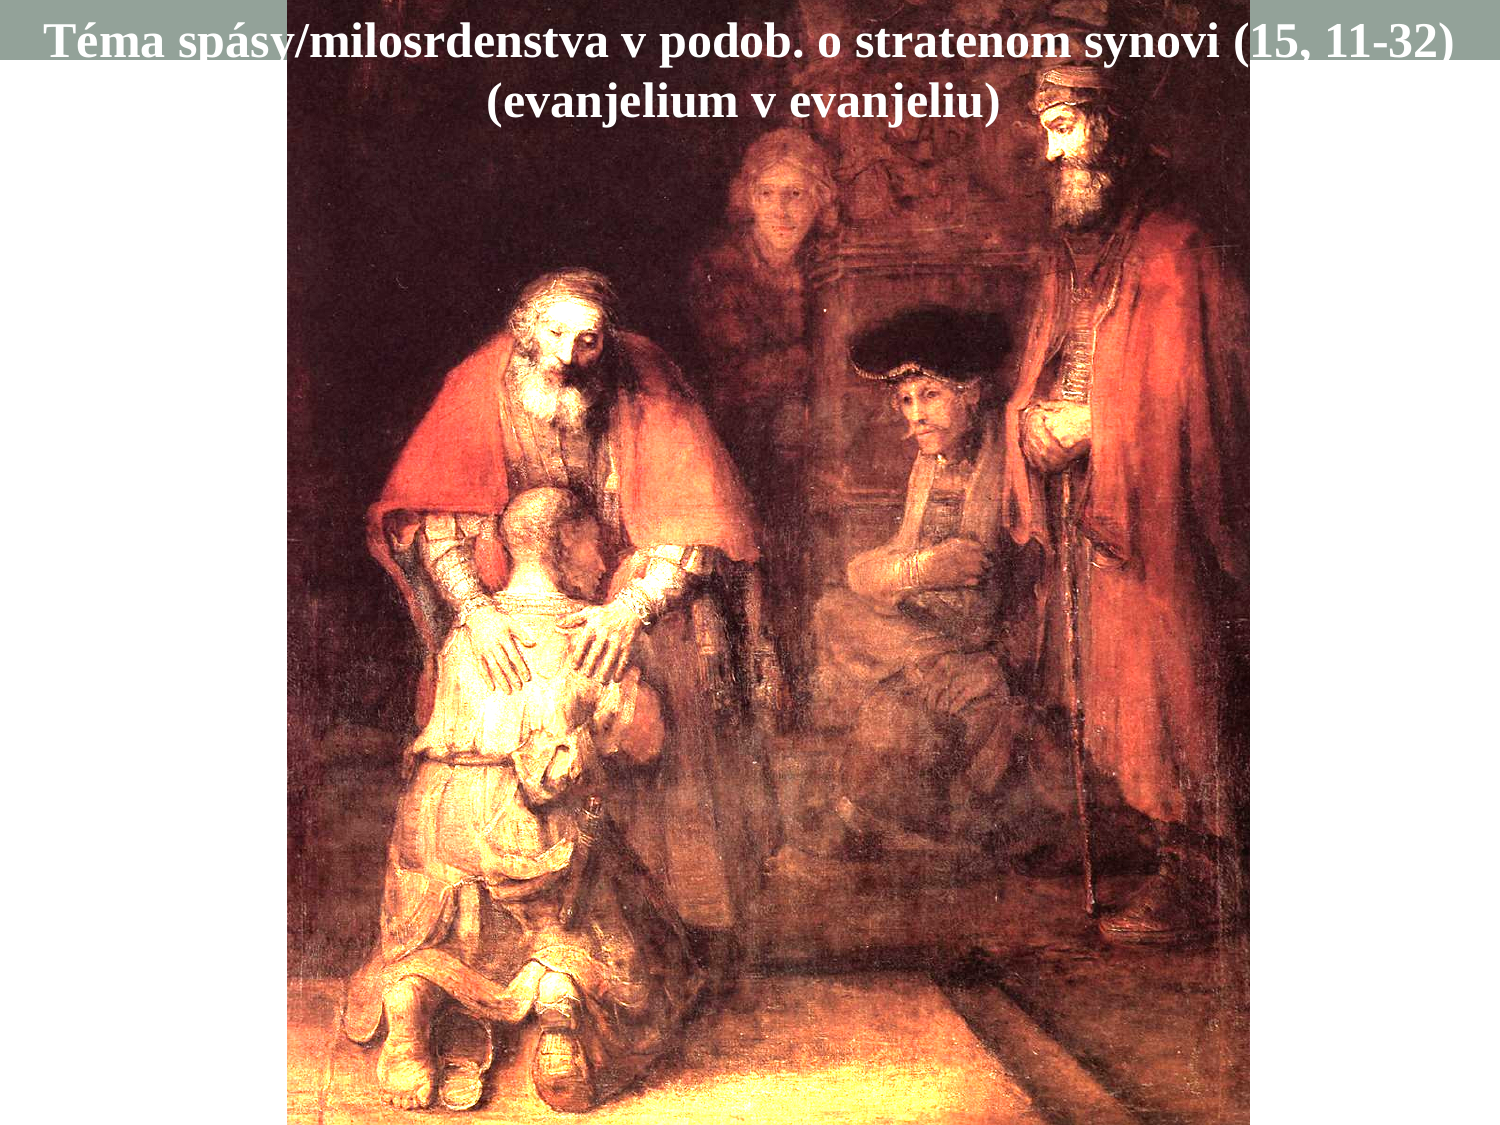

Téma spásy/milosrdenstva v podob. o stratenom synovi (15, 11-32)
(evanjelium v evanjeliu)
#